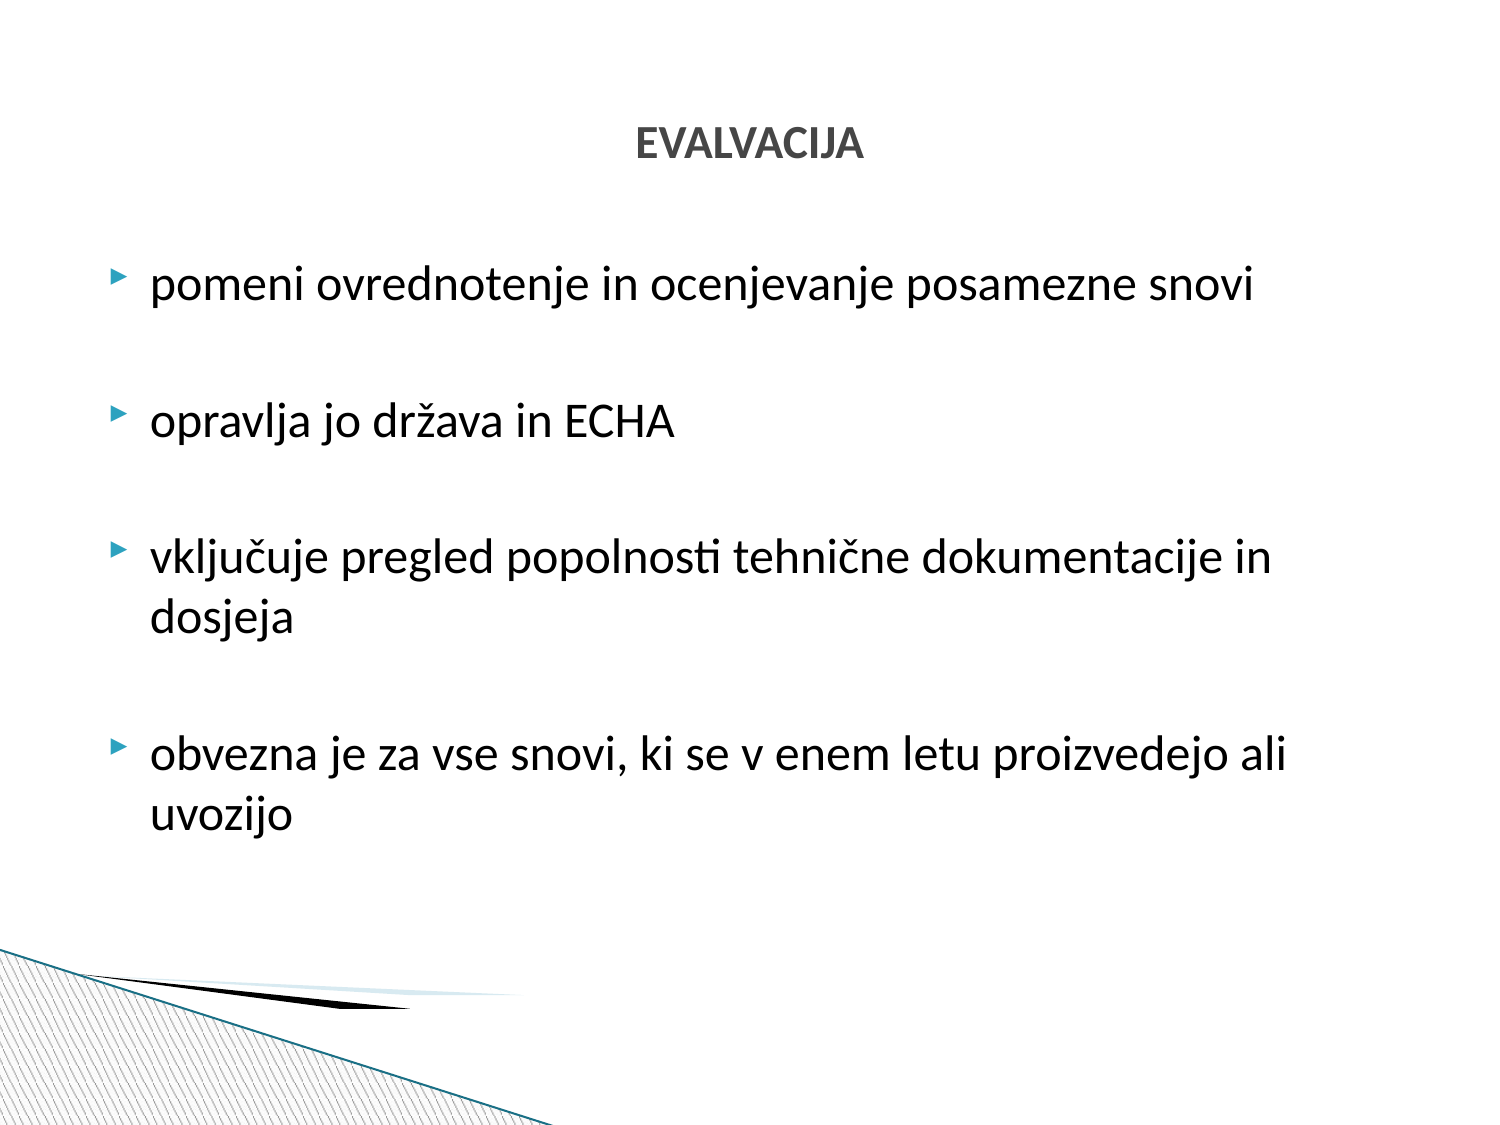

EVALVACIJA
# pomeni ovrednotenje in ocenjevanje posamezne snovi
opravlja jo država in ECHA
vključuje pregled popolnosti tehnične dokumentacije in dosjeja
obvezna je za vse snovi, ki se v enem letu proizvedejo ali uvozijo